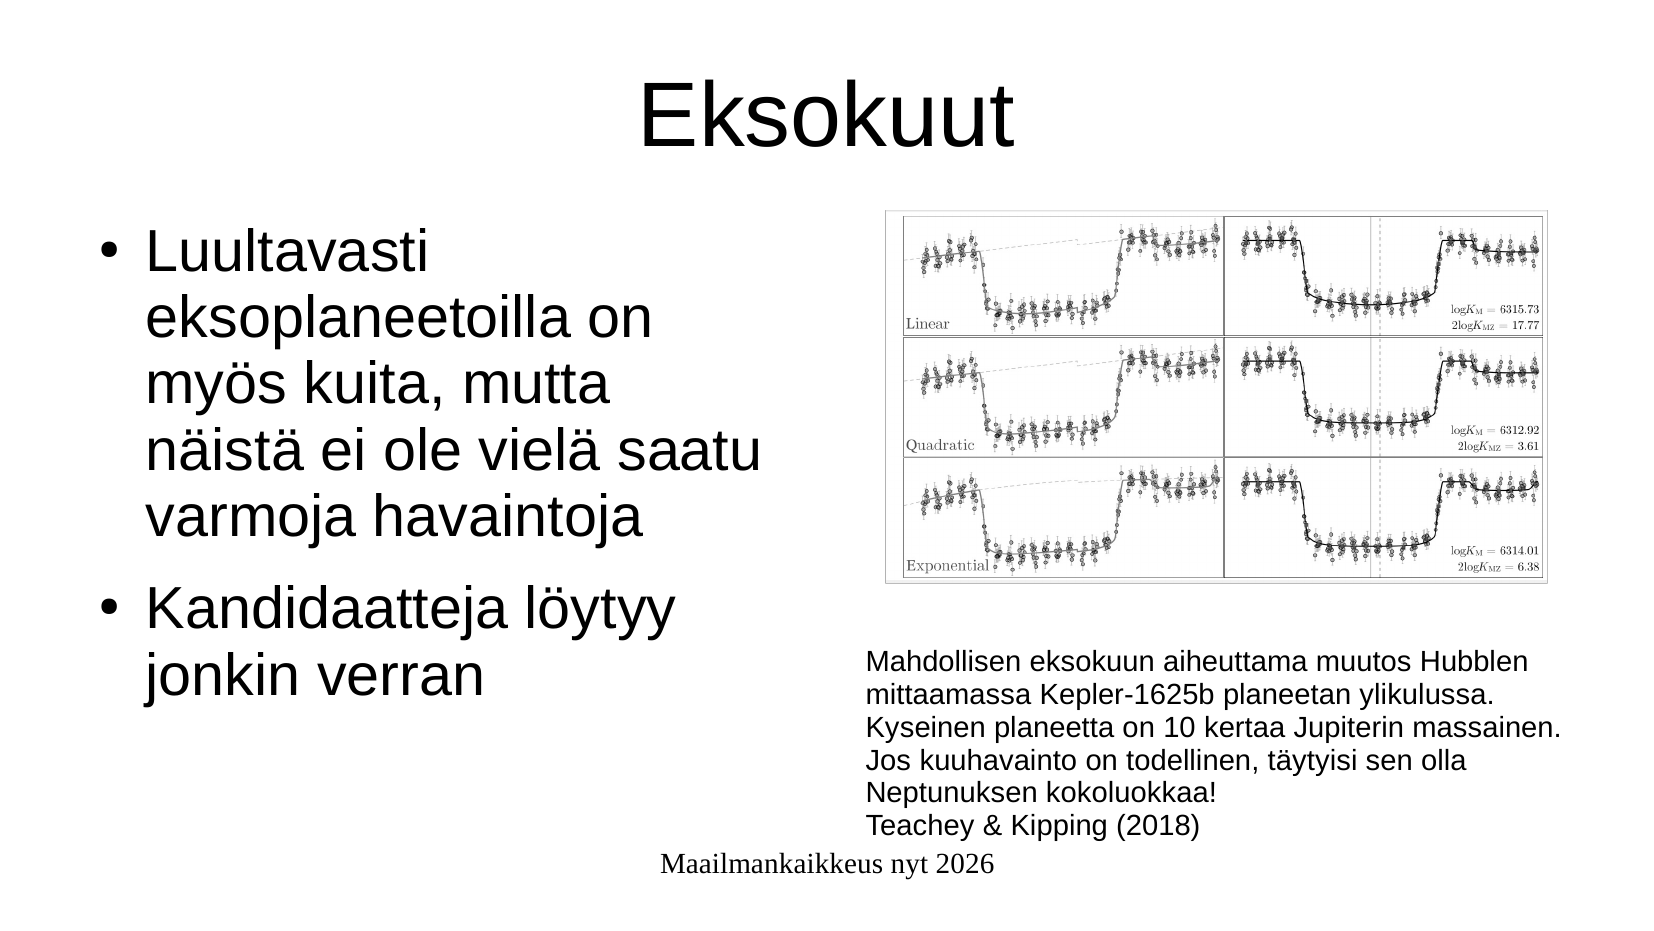

# Eksokuut
Luultavasti eksoplaneetoilla on myös kuita, mutta näistä ei ole vielä saatu varmoja havaintoja
Kandidaatteja löytyy jonkin verran
Mahdollisen eksokuun aiheuttama muutos Hubblen mittaamassa Kepler-1625b planeetan ylikulussa. Kyseinen planeetta on 10 kertaa Jupiterin massainen. Jos kuuhavainto on todellinen, täytyisi sen olla Neptunuksen kokoluokkaa!
Teachey & Kipping (2018)